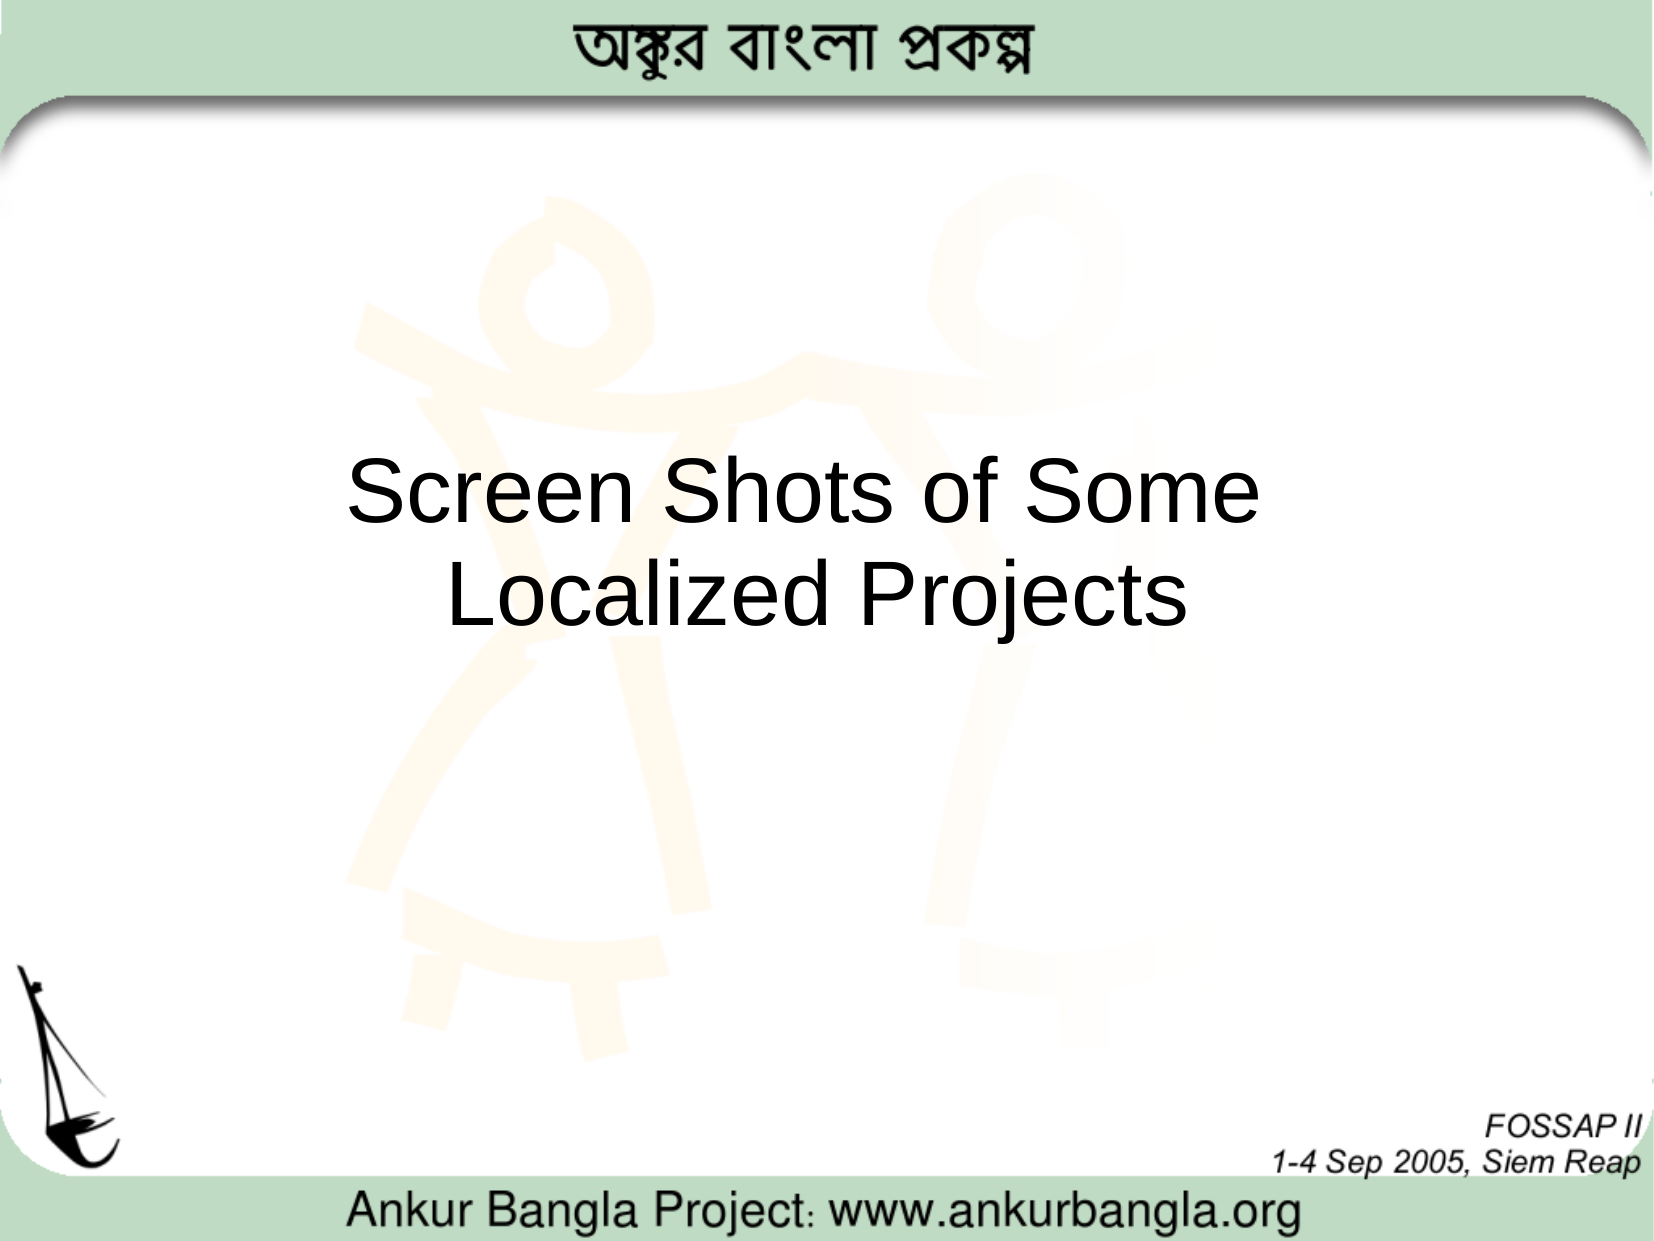

# Screen Shots of Some Localized Projects